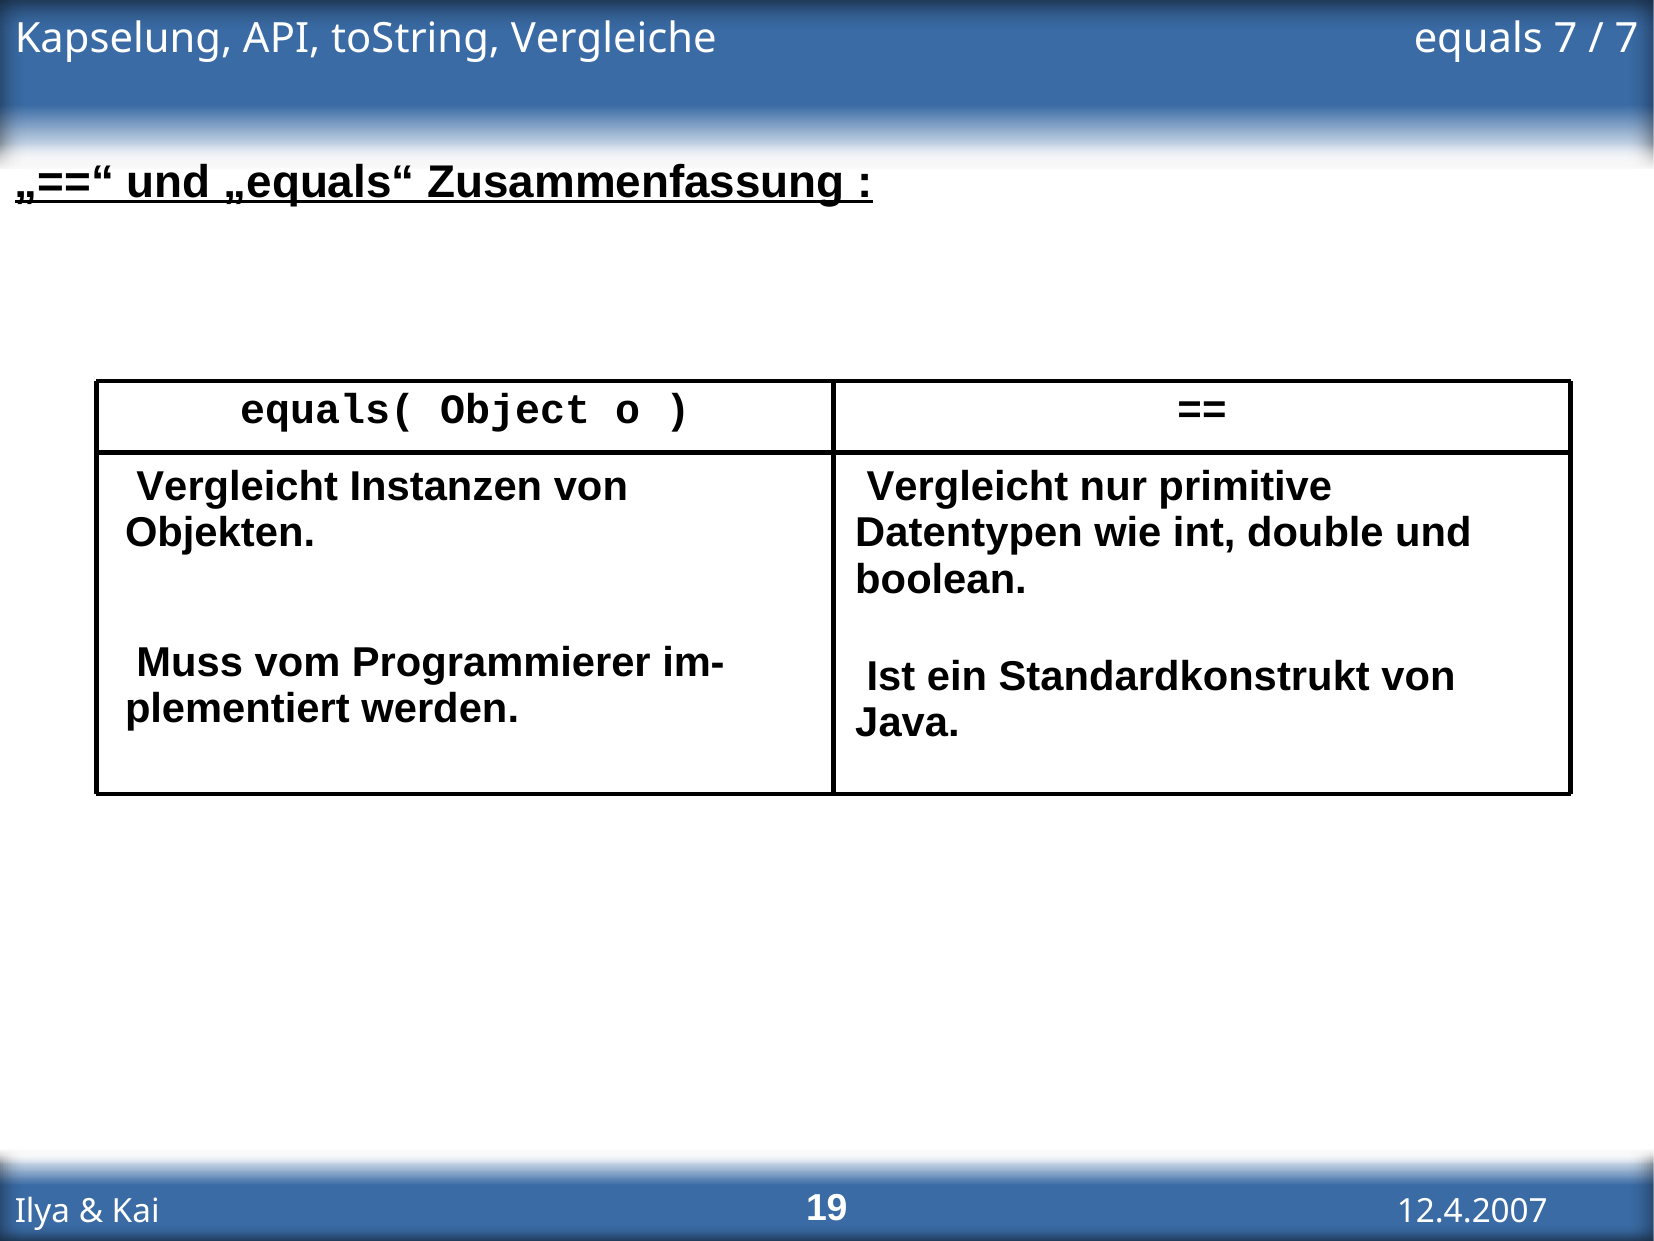

equals 7 / 7
„==“ und „equals“ Zusammenfassung :
equals( Object o )
==
 Vergleicht Instanzen von Objekten.
 Vergleicht nur primitive Datentypen wie int, double und boolean.
 Muss vom Programmierer im-plementiert werden.
 Ist ein Standardkonstrukt von Java.
19